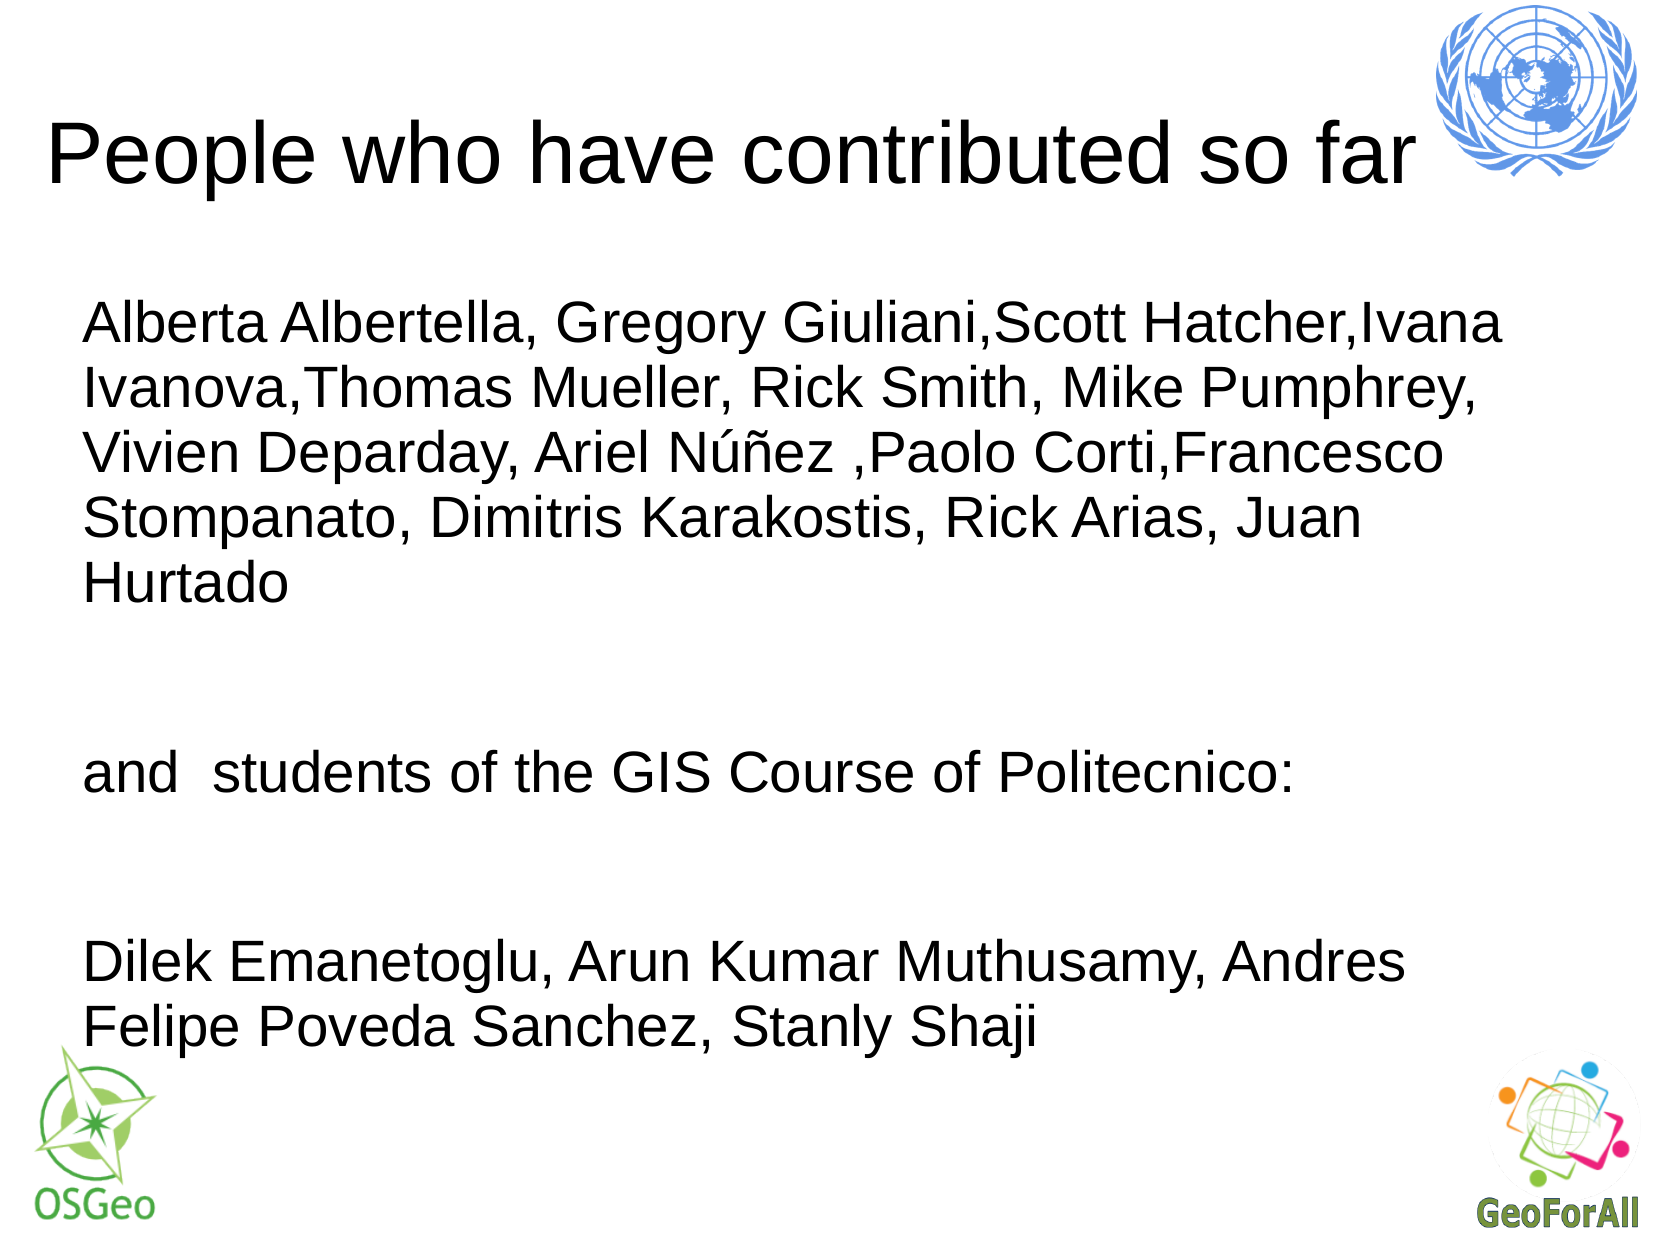

# People who have contributed so far
Alberta Albertella, Gregory Giuliani,Scott Hatcher,Ivana Ivanova,Thomas Mueller, Rick Smith, Mike Pumphrey, Vivien Deparday, Ariel Núñez ,Paolo Corti,Francesco Stompanato, Dimitris Karakostis, Rick Arias, Juan Hurtado
and students of the GIS Course of Politecnico:
Dilek Emanetoglu, Arun Kumar Muthusamy, Andres Felipe Poveda Sanchez, Stanly Shaji